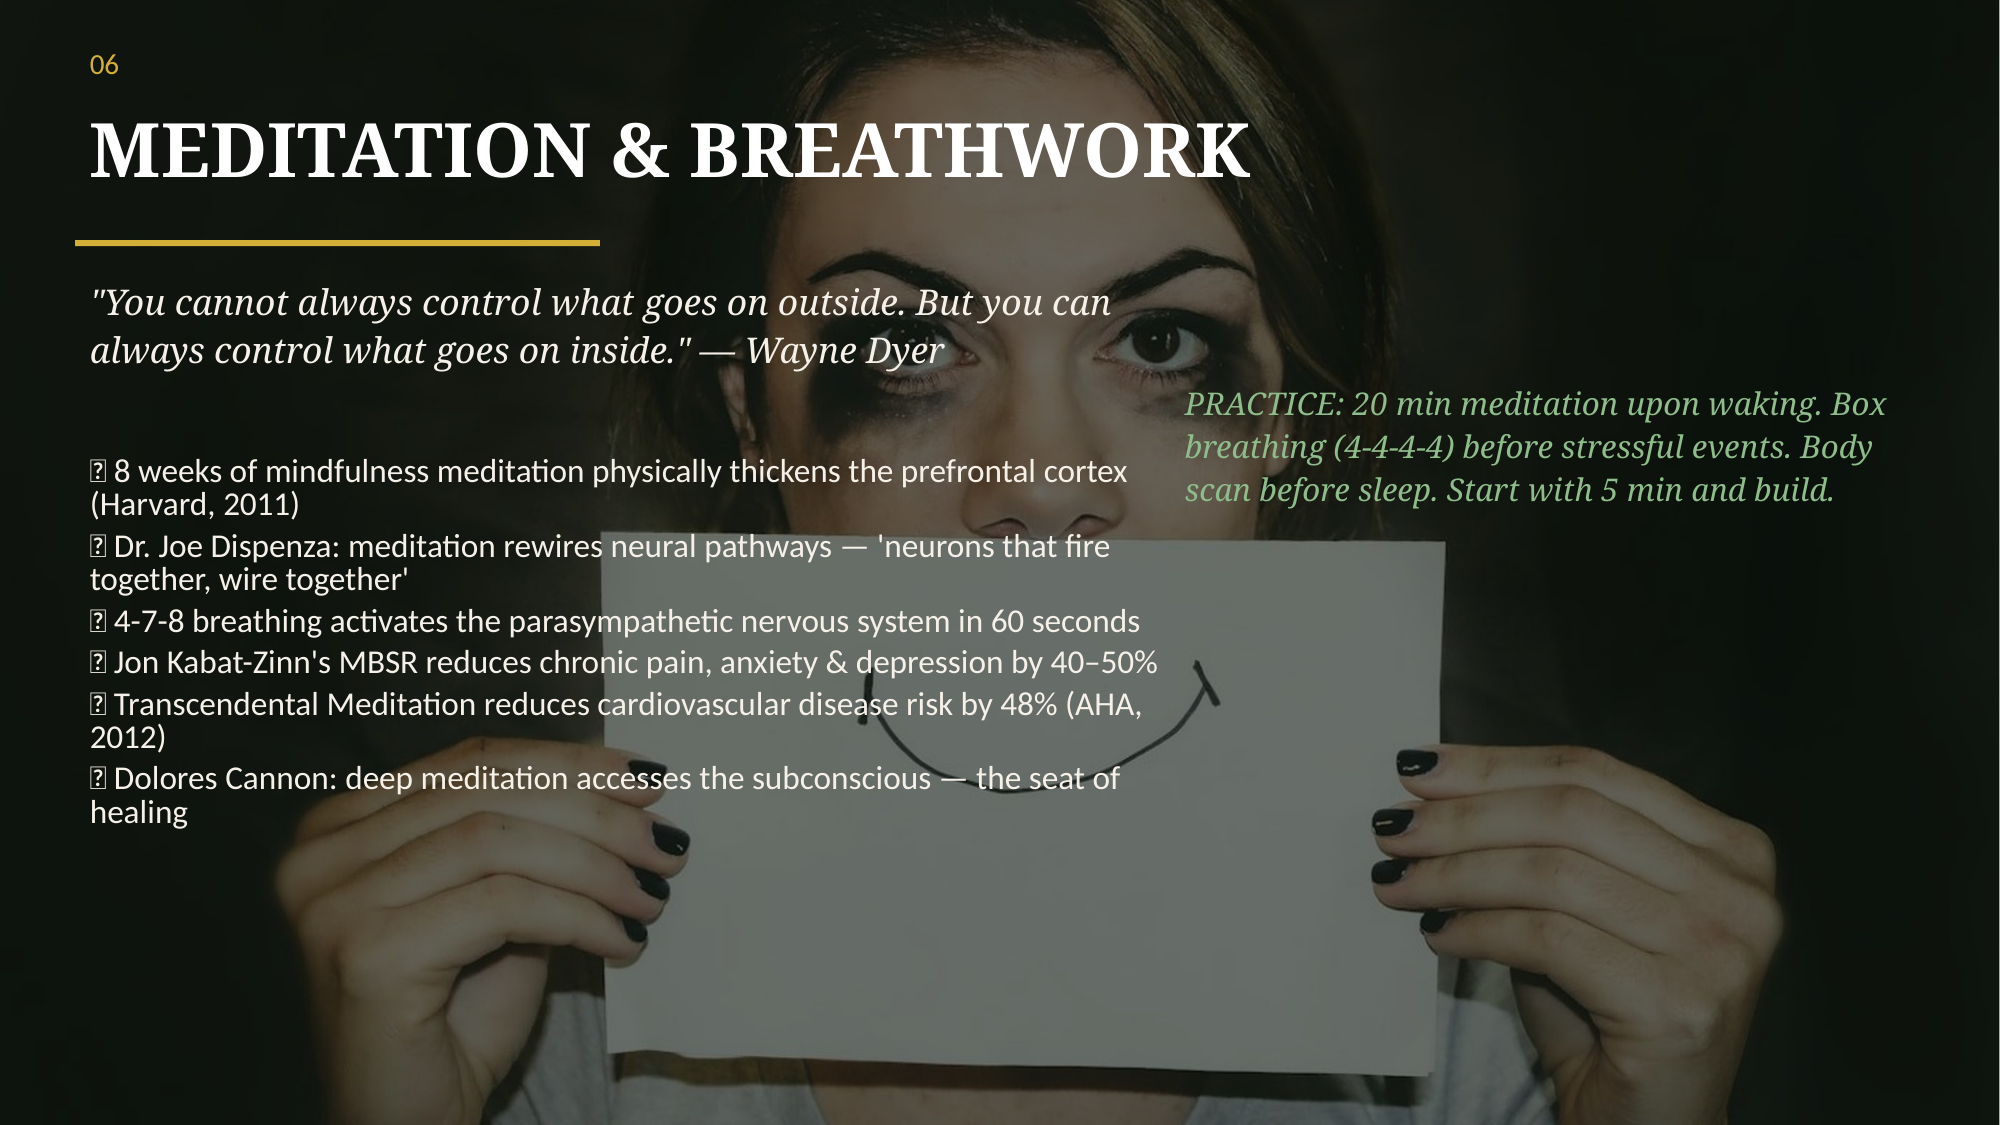

06
MEDITATION & BREATHWORK
"You cannot always control what goes on outside. But you can always control what goes on inside." — Wayne Dyer
PRACTICE: 20 min meditation upon waking. Box breathing (4-4-4-4) before stressful events. Body scan before sleep. Start with 5 min and build.
🧘 8 weeks of mindfulness meditation physically thickens the prefrontal cortex (Harvard, 2011)
🧘 Dr. Joe Dispenza: meditation rewires neural pathways — 'neurons that fire together, wire together'
🧘 4-7-8 breathing activates the parasympathetic nervous system in 60 seconds
🧘 Jon Kabat-Zinn's MBSR reduces chronic pain, anxiety & depression by 40–50%
🧘 Transcendental Meditation reduces cardiovascular disease risk by 48% (AHA, 2012)
🧘 Dolores Cannon: deep meditation accesses the subconscious — the seat of healing